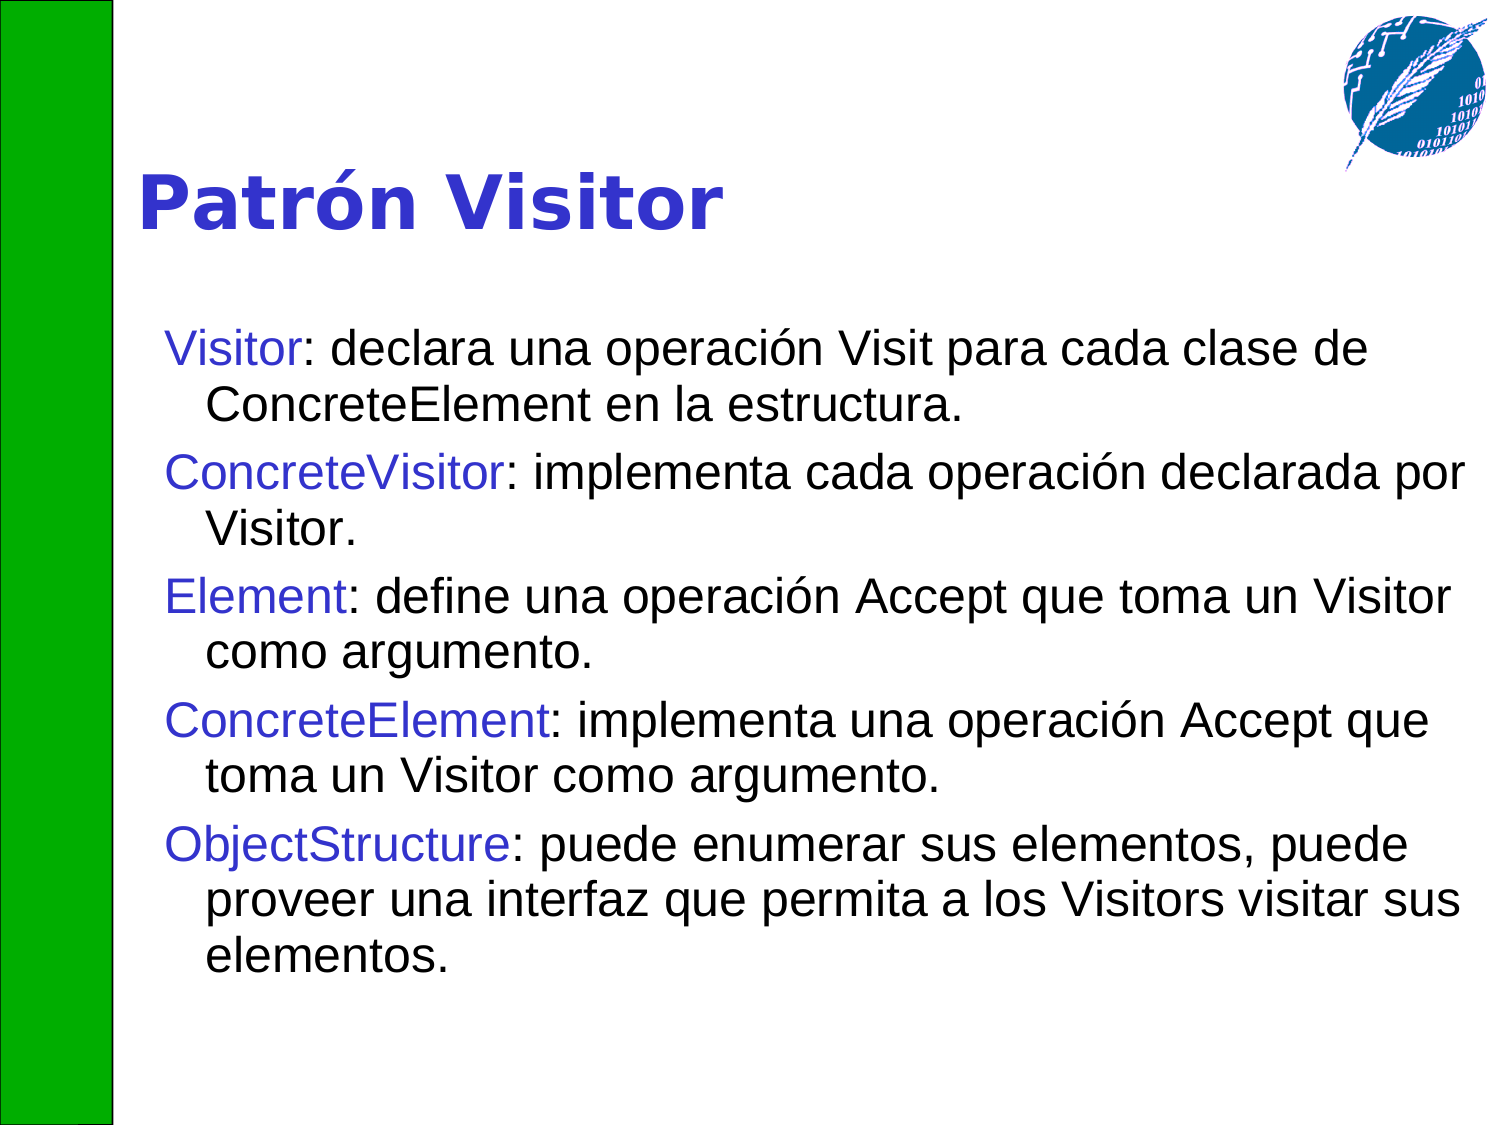

# Patrón Visitor
Visitor: declara una operación Visit para cada clase de ConcreteElement en la estructura.
ConcreteVisitor: implementa cada operación declarada por Visitor.
Element: define una operación Accept que toma un Visitor como argumento.
ConcreteElement: implementa una operación Accept que toma un Visitor como argumento.
ObjectStructure: puede enumerar sus elementos, puede proveer una interfaz que permita a los Visitors visitar sus elementos.